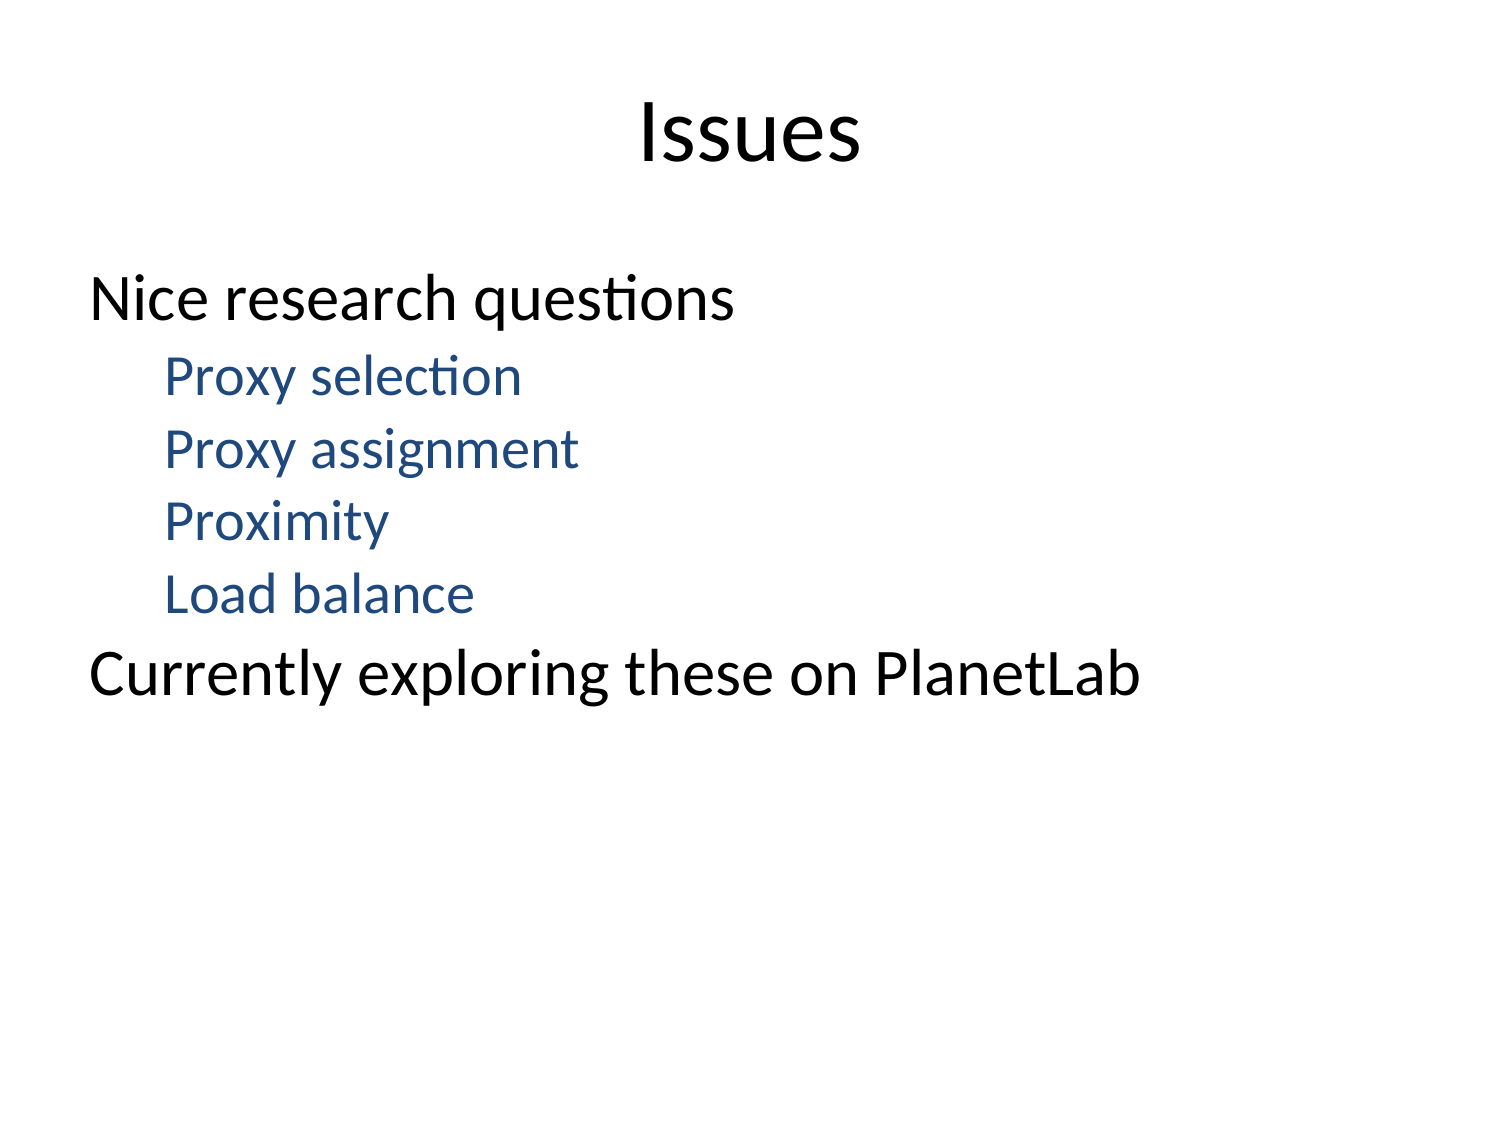

# Issues
Nice research questions
Proxy selection
Proxy assignment
Proximity
Load balance
Currently exploring these on PlanetLab